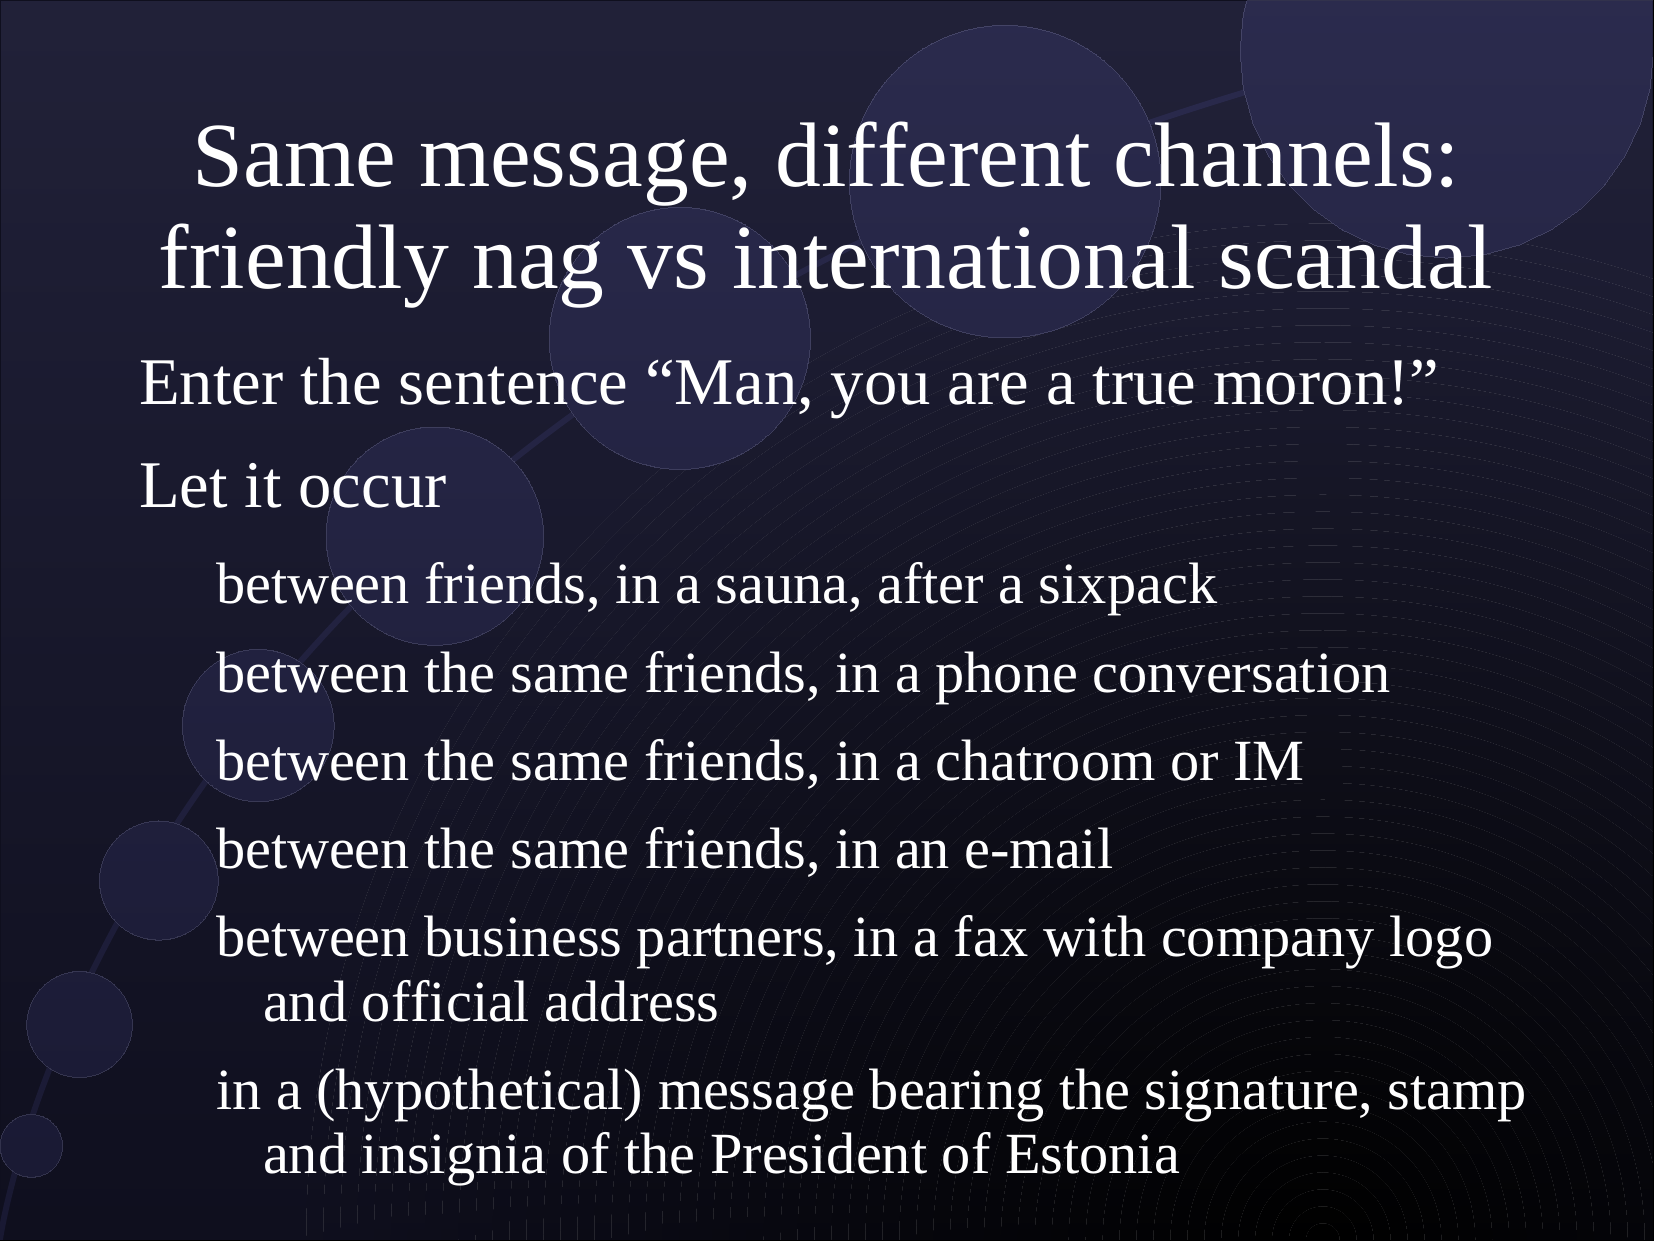

# Same message, different channels: friendly nag vs international scandal
Enter the sentence “Man, you are a true moron!”
Let it occur
between friends, in a sauna, after a sixpack
between the same friends, in a phone conversation
between the same friends, in a chatroom or IM
between the same friends, in an e-mail
between business partners, in a fax with company logo and official address
in a (hypothetical) message bearing the signature, stamp and insignia of the President of Estonia